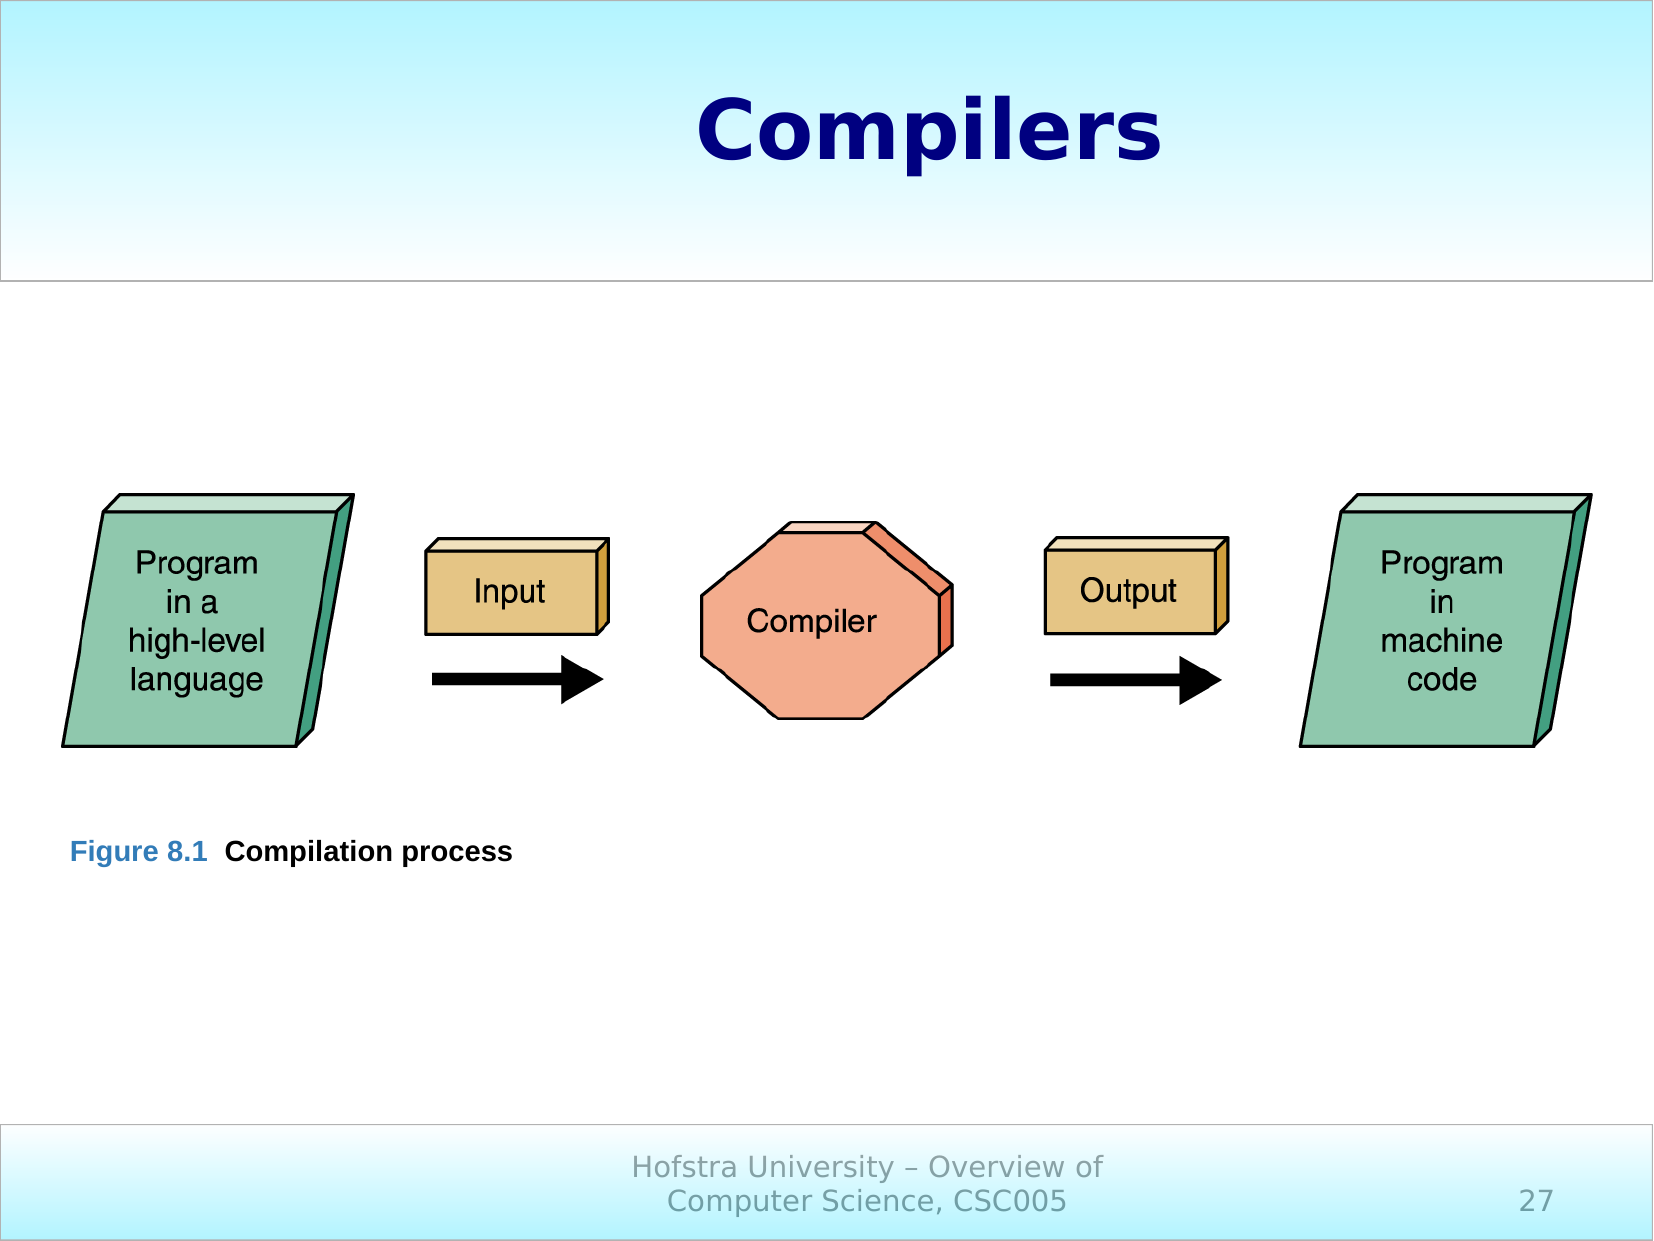

# Compilers
Figure 8.1 Compilation process
27